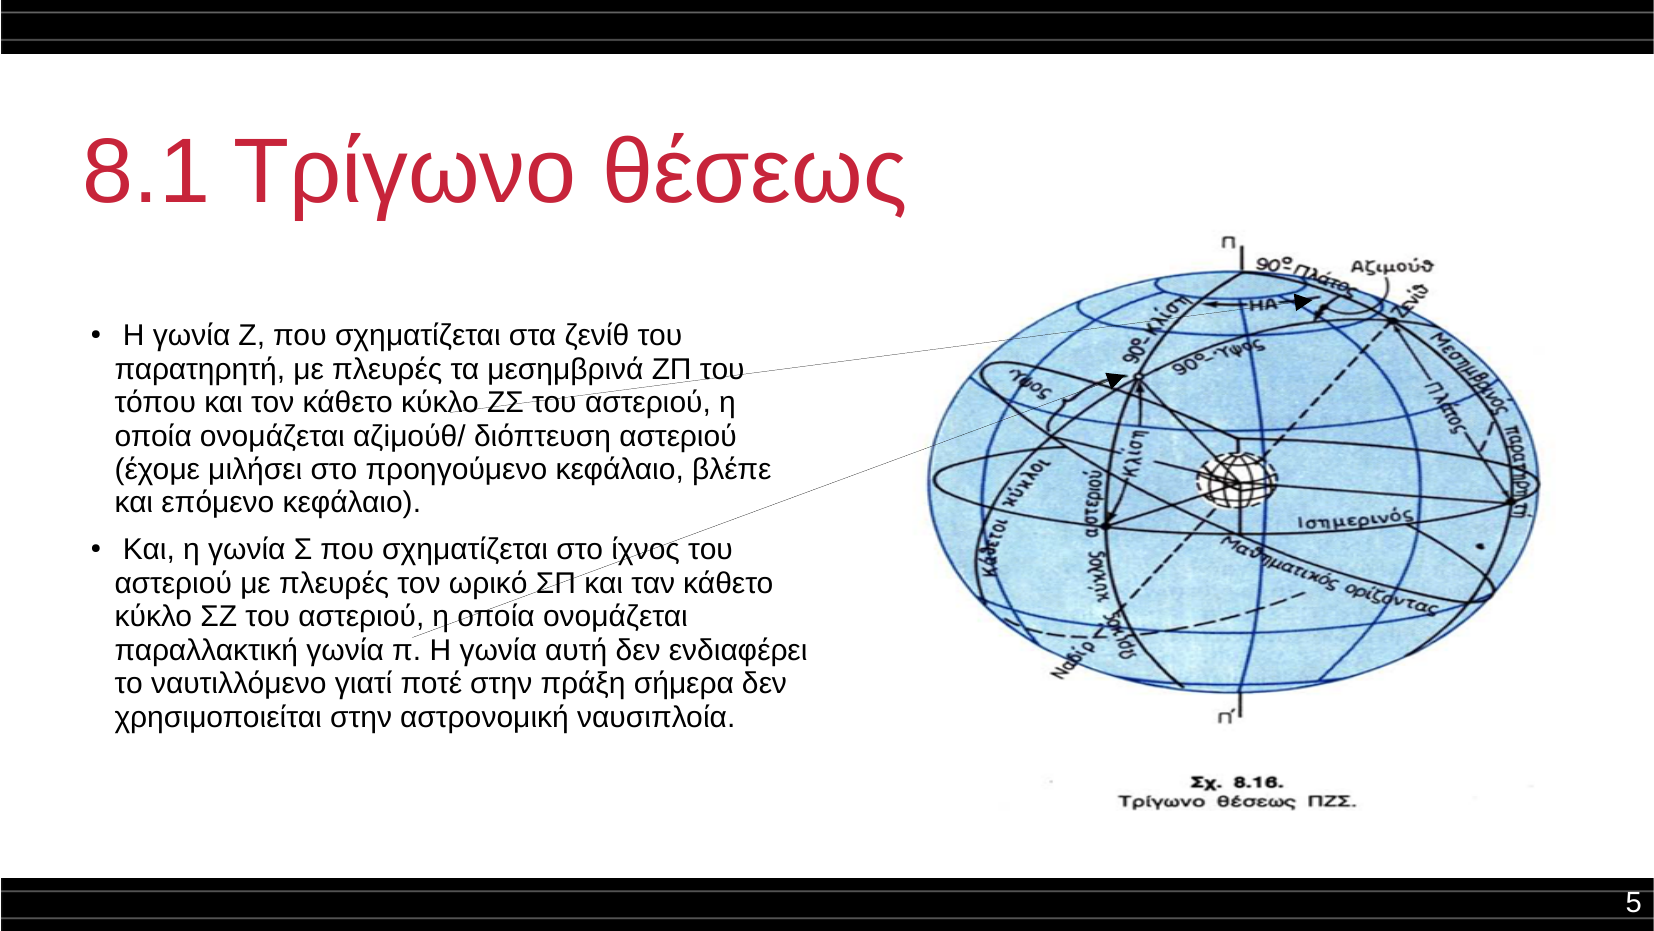

# 8.1 Τρίγωνο θέσεως
 Η γωνία Ζ, που σχηματίζεται στα ζενίθ του παρατηρητή, με πλευρές τα μεσημβρινά ΖΠ του τόπου και τον κάθετο κύκλο ΖΣ του αστεριού, η οποία ονομάζεται αζiμούθ/ διόπτευση αστεριού (έχομε μιλήσει στο προηγούμενο κεφάλαιο, βλέπε και επόμενο κεφάλαιο).
 Και, η γωνία Σ που σχηματίζεται στο ίχνος του αστεριού με πλευρές τον ωρικό ΣΠ και ταν κάθετο κύκλο ΣΖ του αστεριού, η οποία ονομάζεται παραλλακτική γωνία π. Η γωνία αυτή δεν ενδιαφέρει το ναυτιλλόμενο γιατί ποτέ στην πράξη σήμερα δεν χρησιμοποιείται στην αστρονομική ναυσιπλοία.